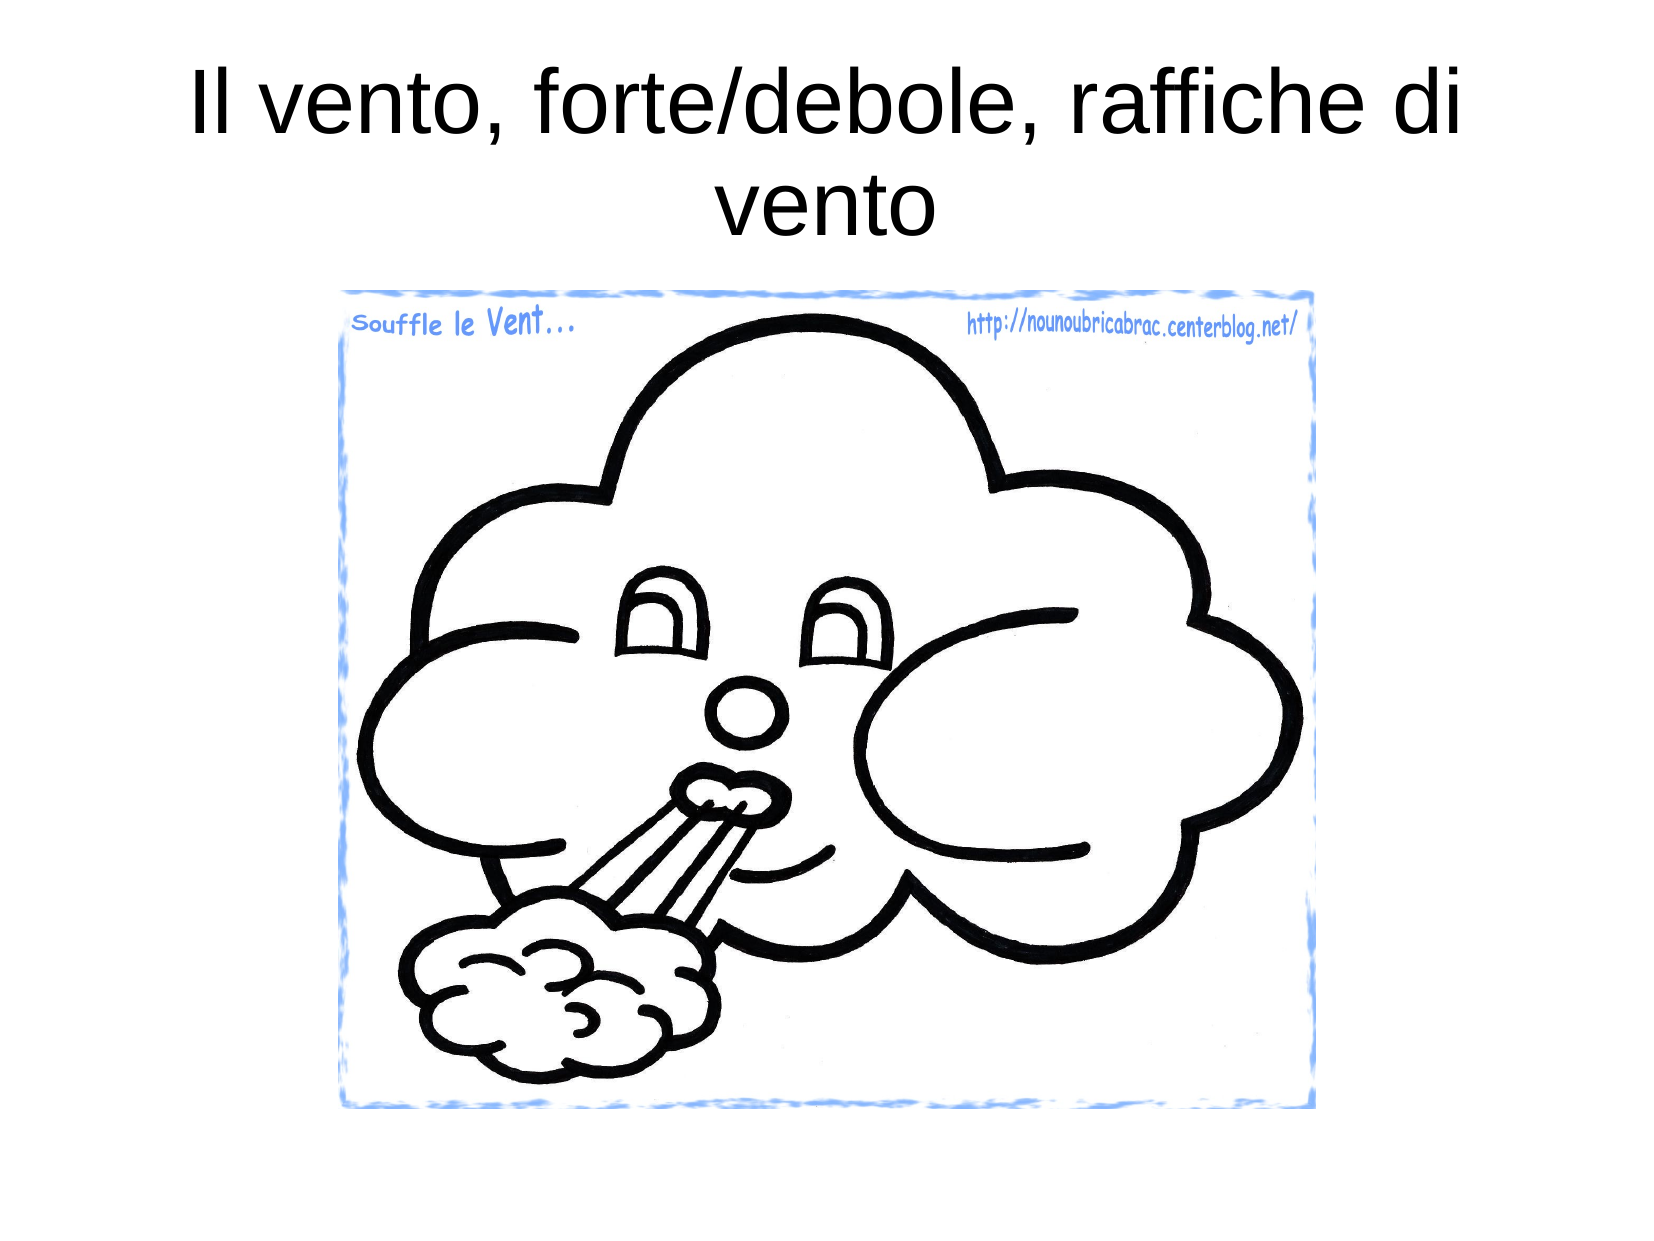

# Il vento, forte/debole, raffiche di vento